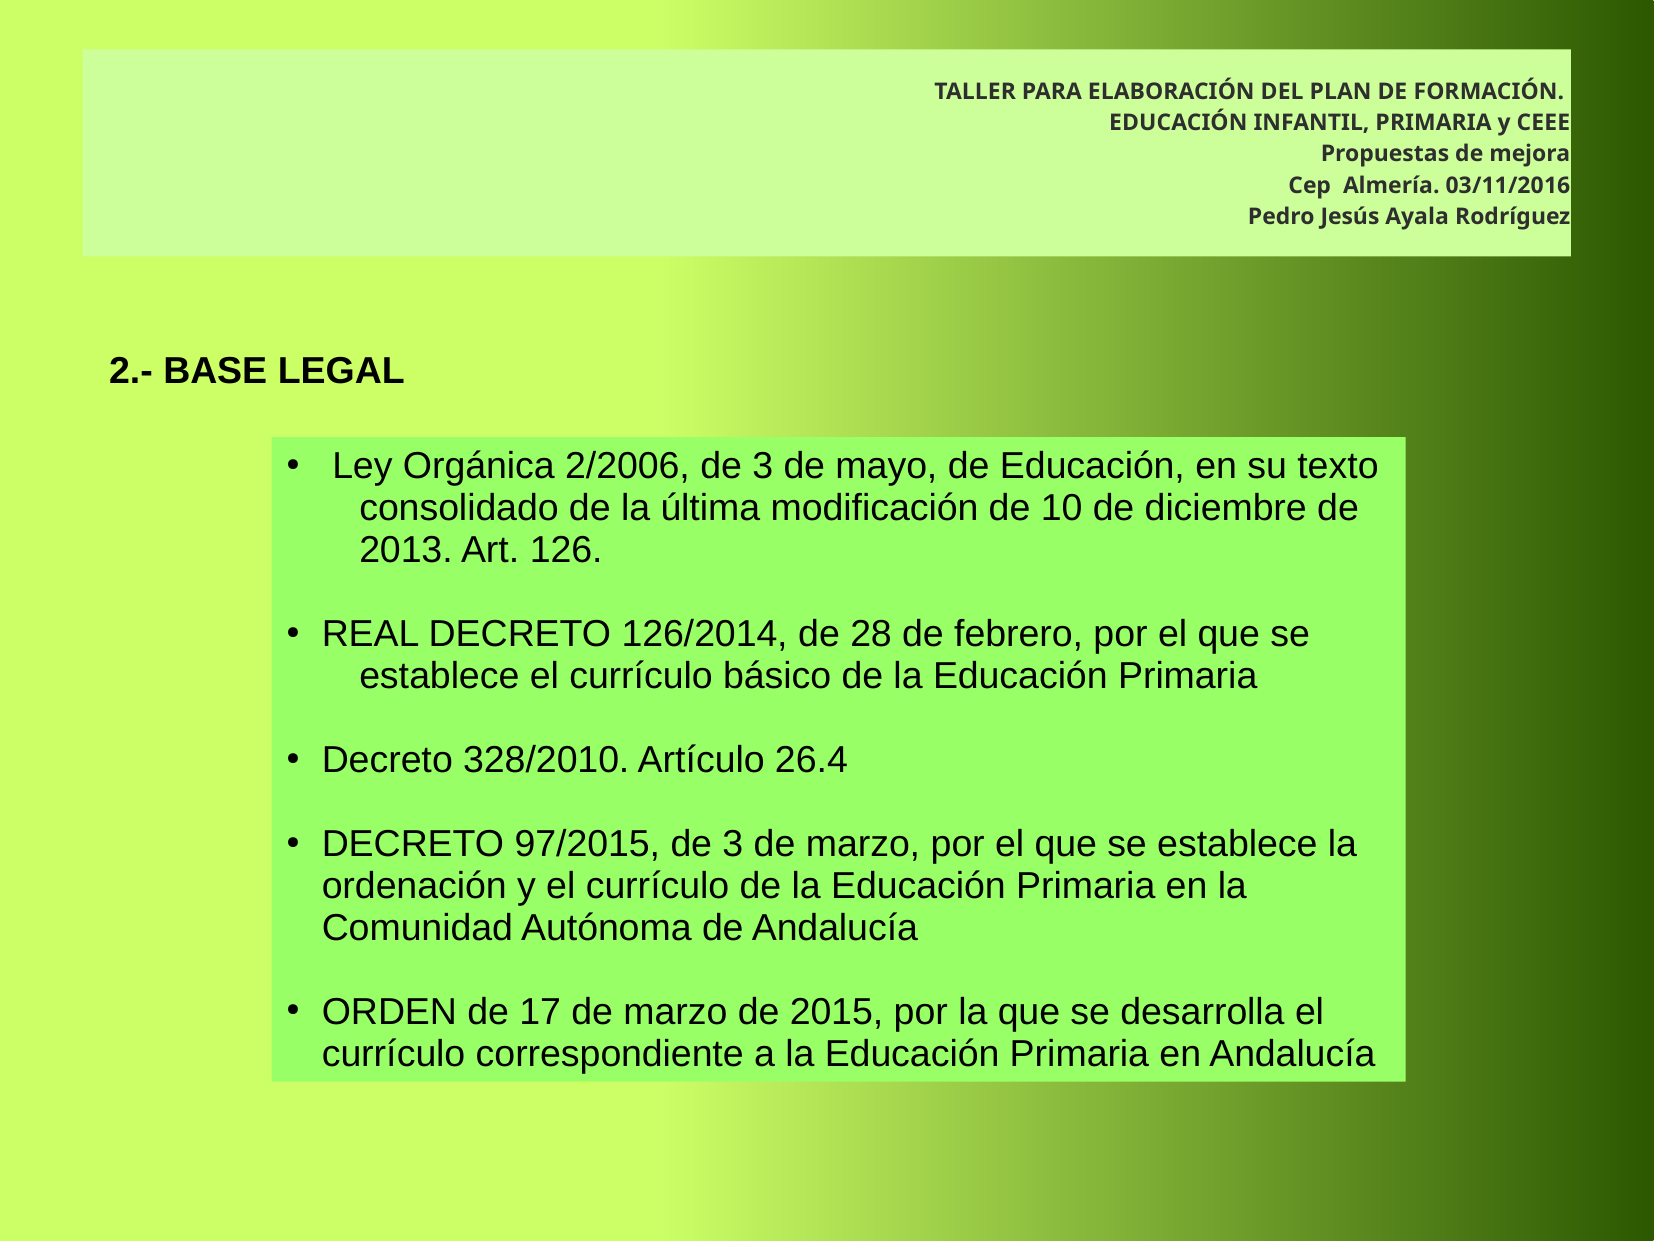

# TALLER PARA ELABORACIÓN DEL PLAN DE FORMACIÓN. EDUCACIÓN INFANTIL, PRIMARIA y CEEE Propuestas de mejora Cep Almería. 03/11/2016 Pedro Jesús Ayala Rodríguez
2.- BASE LEGAL
 Ley Orgánica 2/2006, de 3 de mayo, de Educación, en su texto consolidado de la última modificación de 10 de diciembre de 2013. Art. 126.
REAL DECRETO 126/2014, de 28 de febrero, por el que se establece el currículo básico de la Educación Primaria
Decreto 328/2010. Artículo 26.4
DECRETO 97/2015, de 3 de marzo, por el que se establece la ordenación y el currículo de la Educación Primaria en la Comunidad Autónoma de Andalucía
ORDEN de 17 de marzo de 2015, por la que se desarrolla el currículo correspondiente a la Educación Primaria en Andalucía